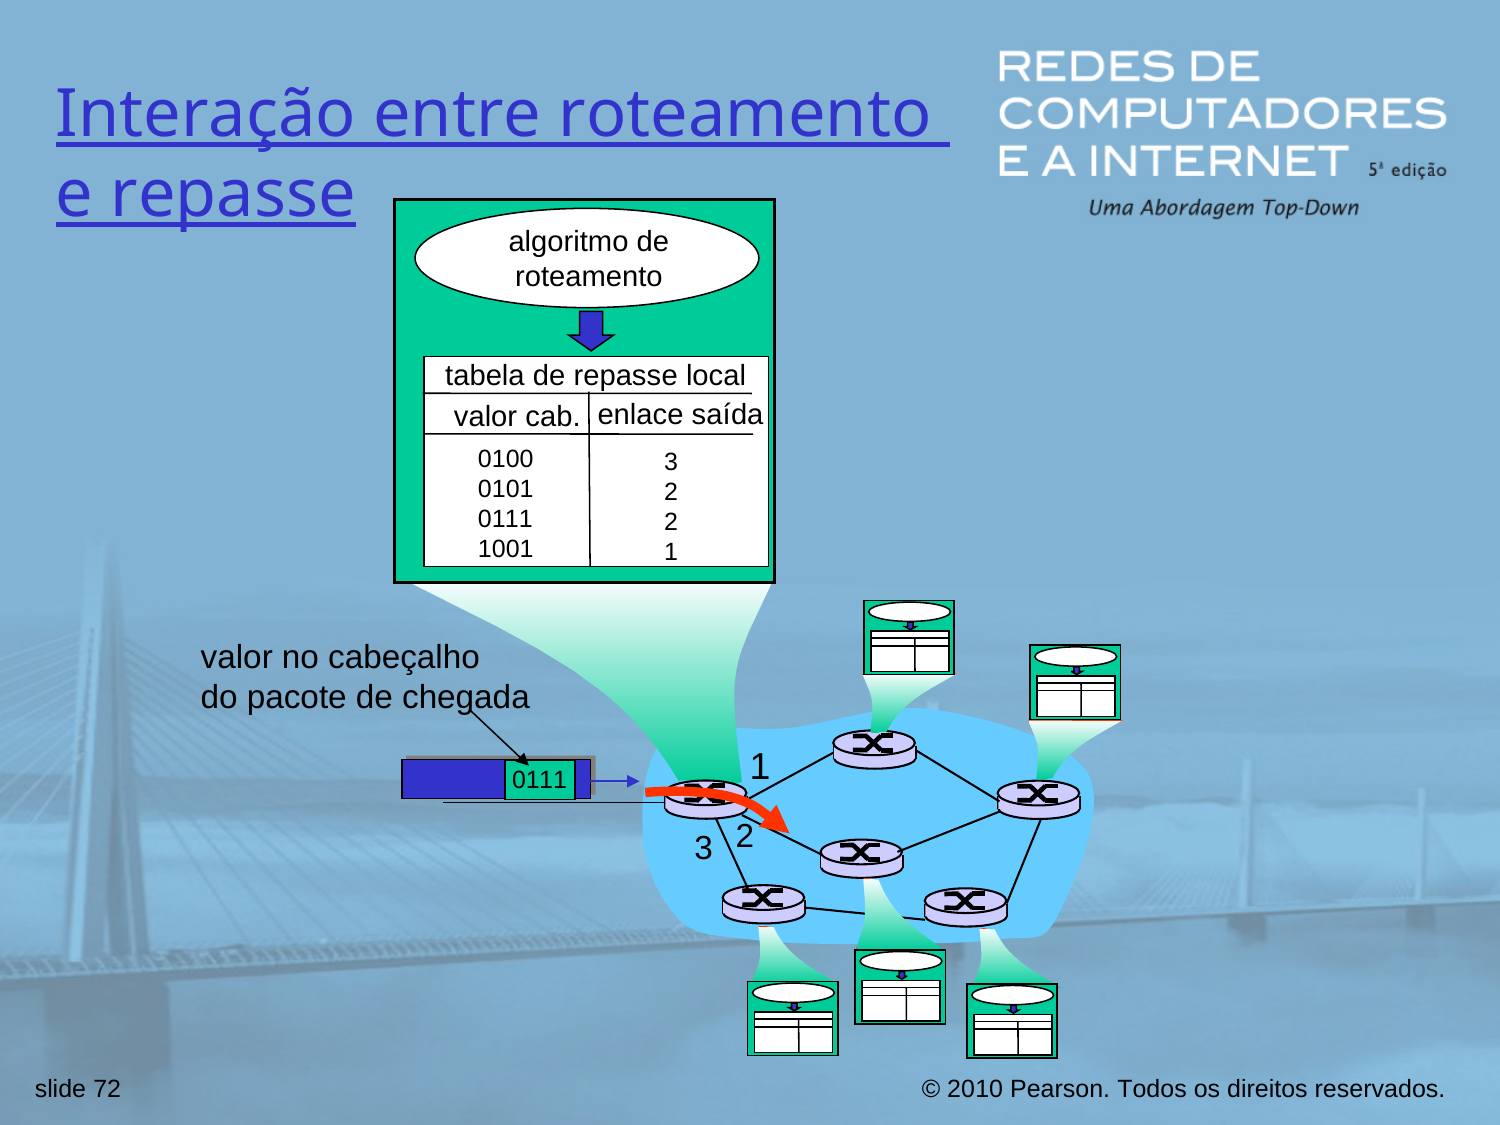

# Interação entre roteamento e repasse
algoritmo de roteamento
tabela de repasse local
enlace saída
valor cab.
0100
0101
0111
1001
3
2
2
1
valor no cabeçalho
do pacote de chegada
1
0111
2
3